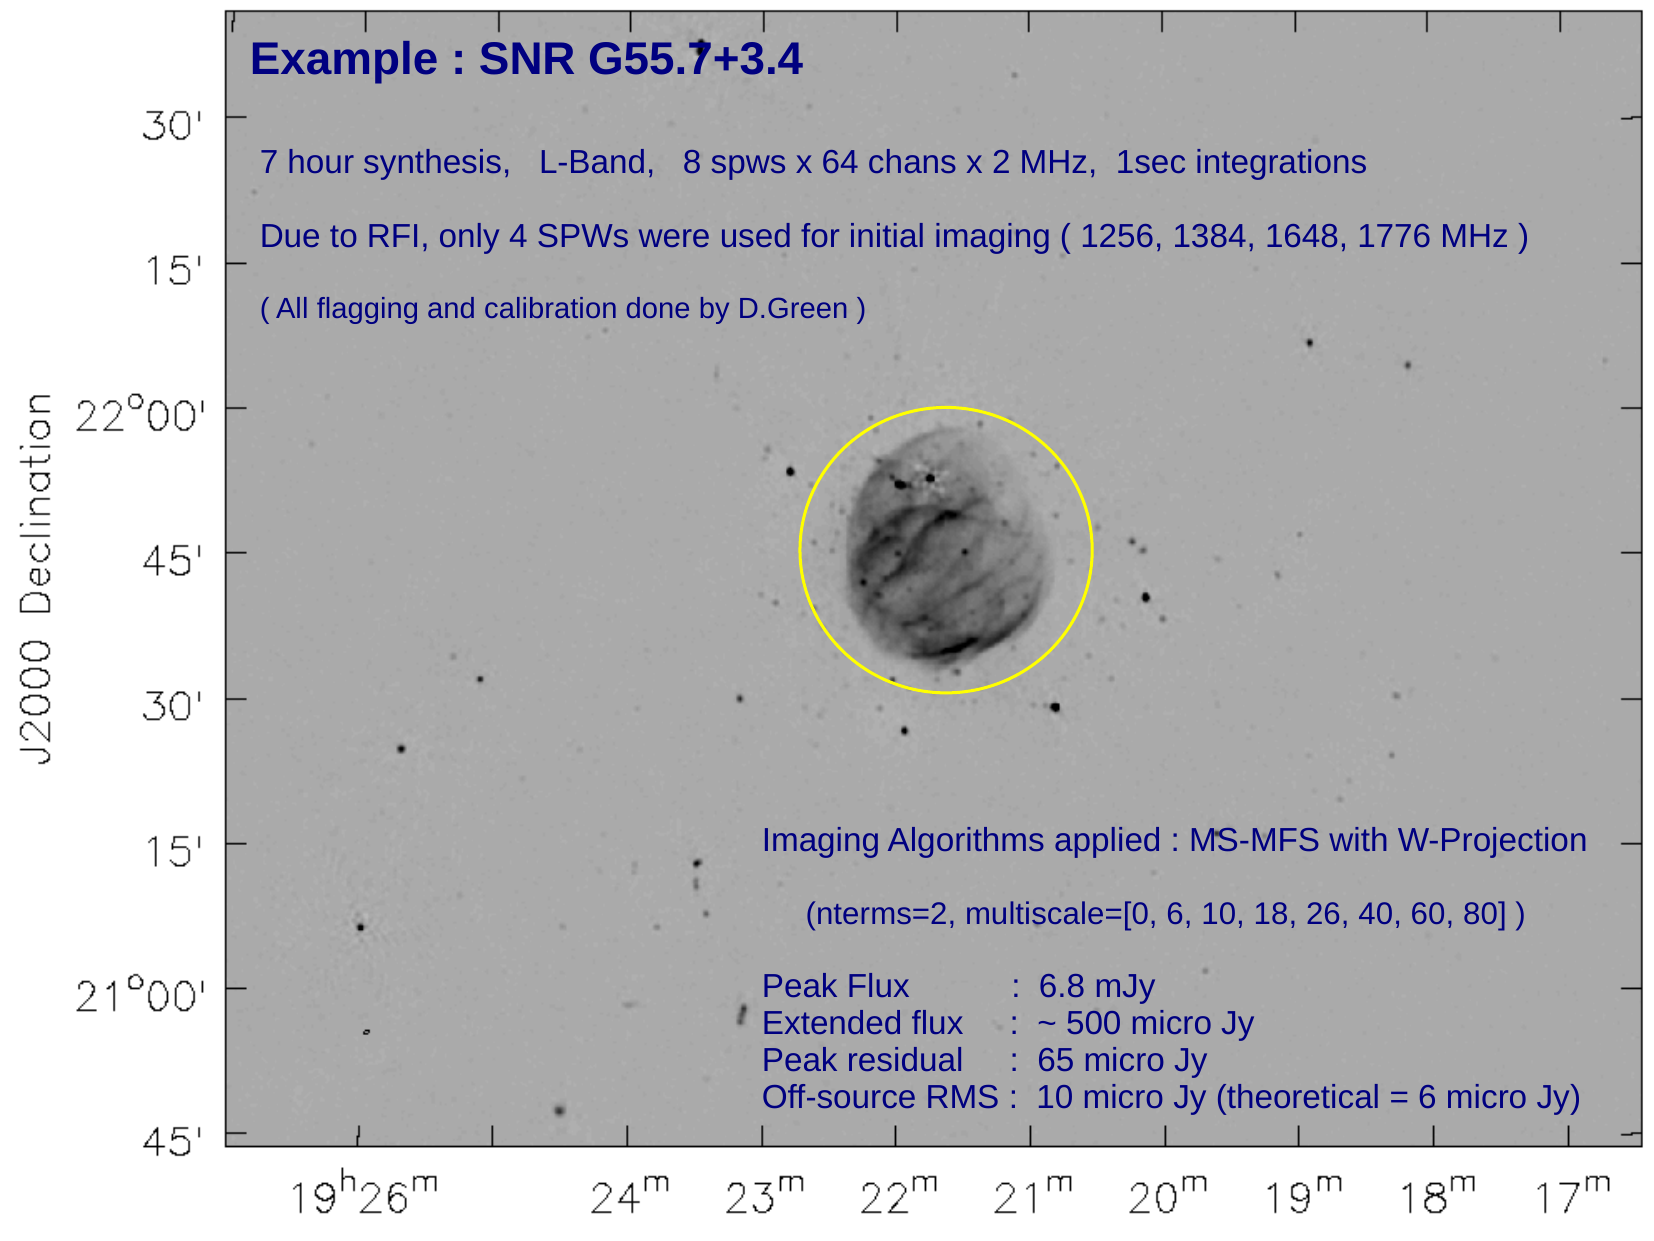

Example : SNR G55.7+3.4
# 7 hour synthesis, L-Band, 8 spws x 64 chans x 2 MHz, 1sec integrations Due to RFI, only 4 SPWs were used for initial imaging ( 1256, 1384, 1648, 1776 MHz ) ( All flagging and calibration done by D.Green )
Imaging Algorithms applied : MS-MFS with W-Projection
 (nterms=2, multiscale=[0, 6, 10, 18, 26, 40, 60, 80] )
Peak Flux : 6.8 mJy
Extended flux : ~ 500 micro Jy
Peak residual : 65 micro Jy
Off-source RMS : 10 micro Jy (theoretical = 6 micro Jy)
20